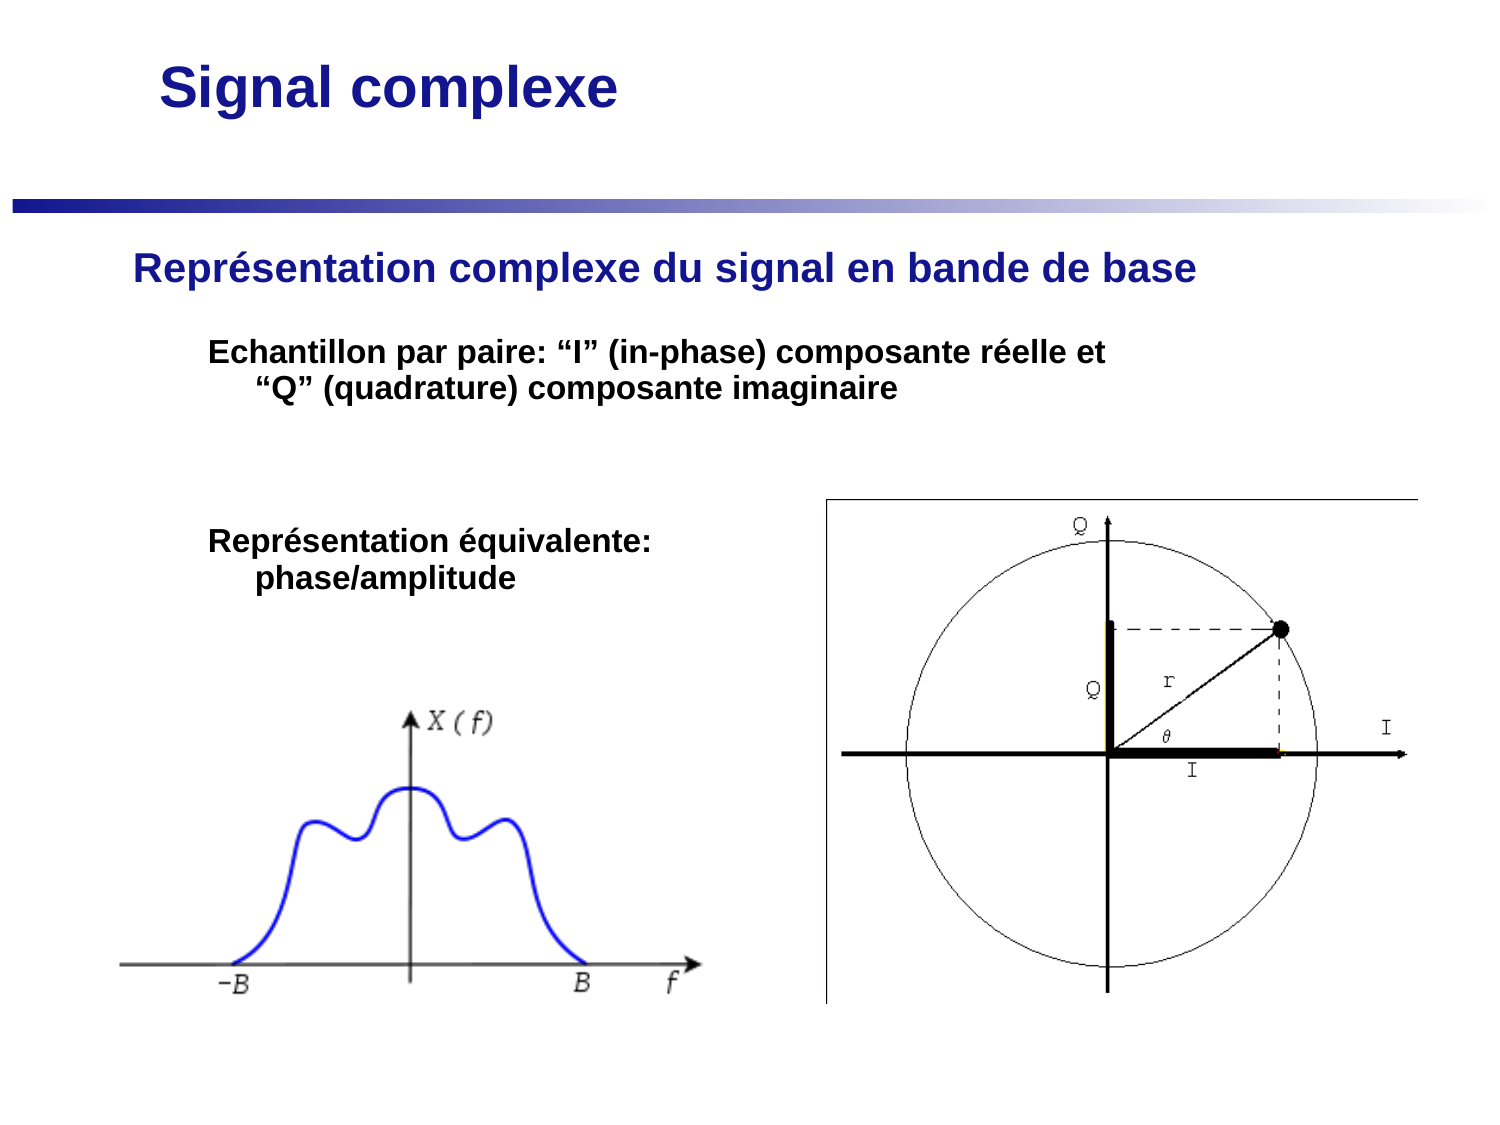

# Signal complexe
Représentation complexe du signal en bande de base
Echantillon par paire: “I” (in-phase) composante réelle et
“Q” (quadrature) composante imaginaire
Représentation équivalente:
phase/amplitude